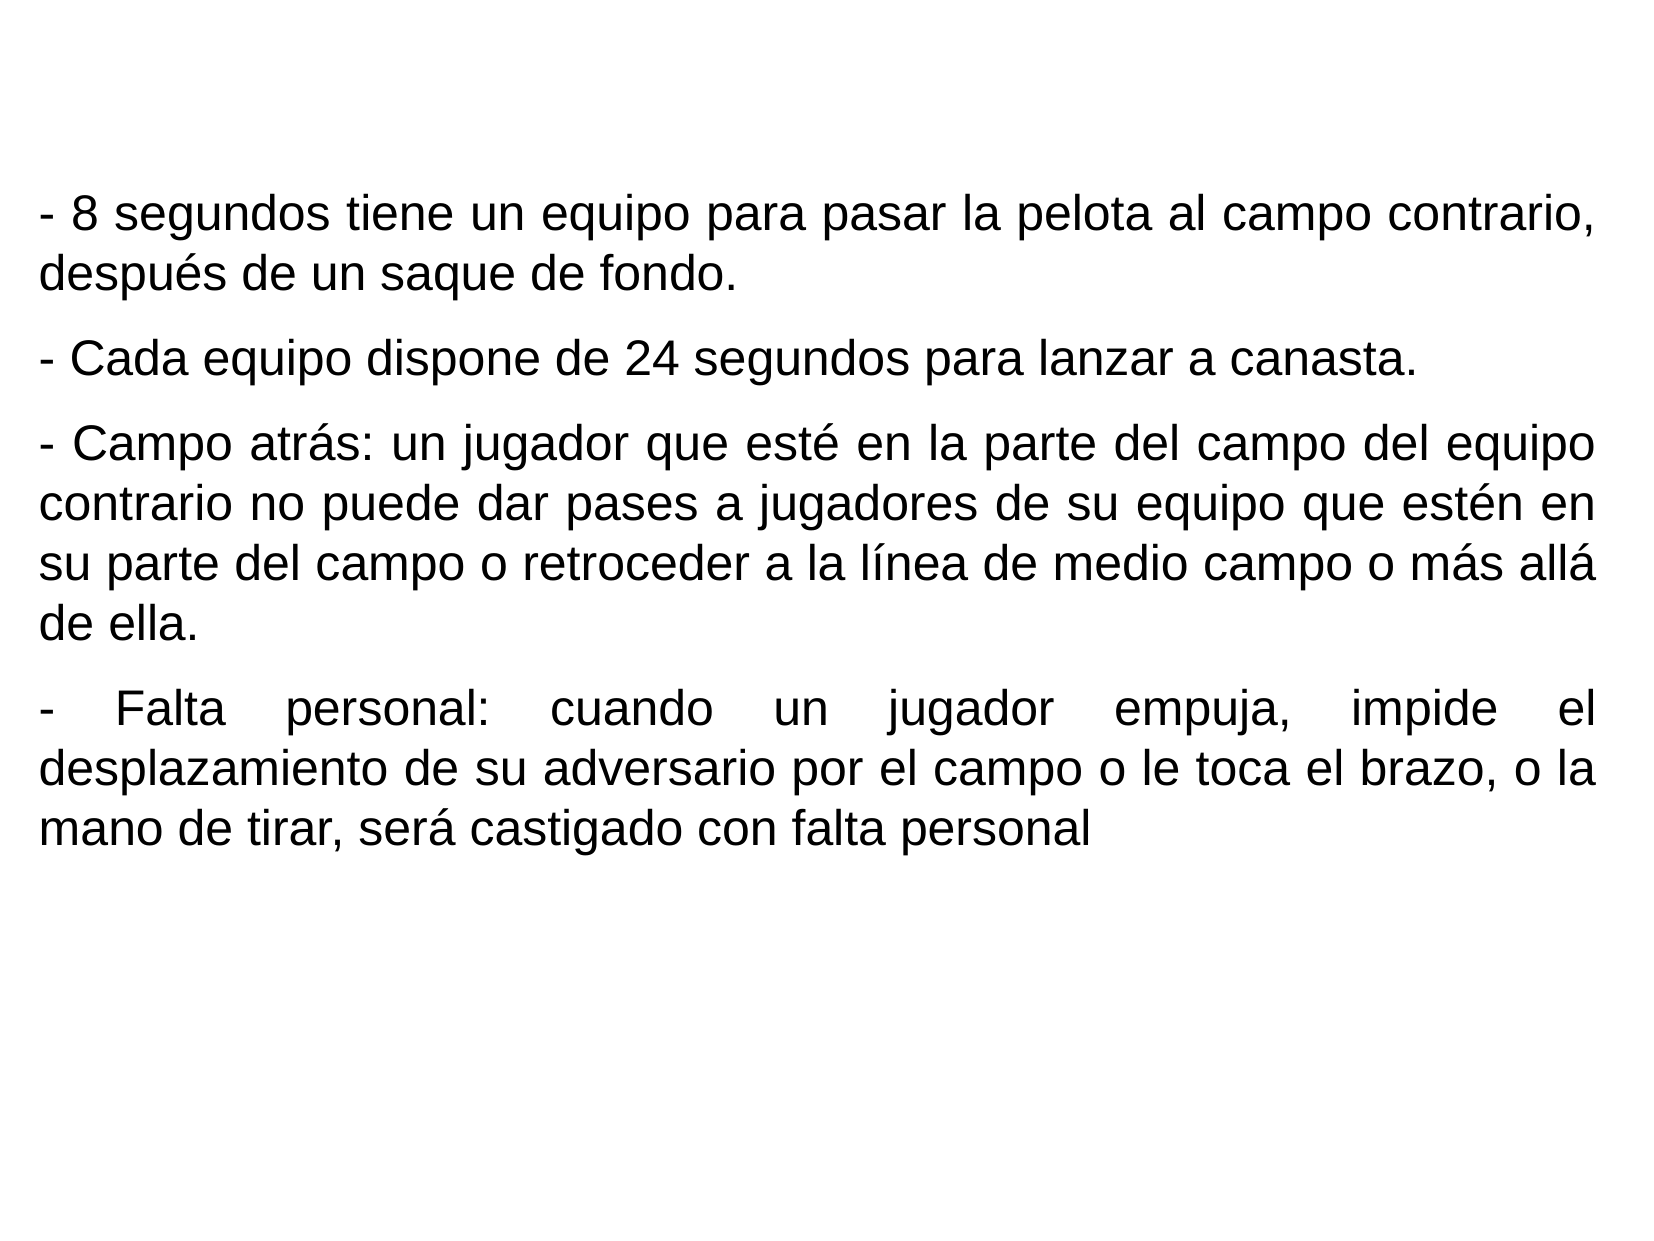

- 8 segundos tiene un equipo para pasar la pelota al campo contrario, después de un saque de fondo.
- Cada equipo dispone de 24 segundos para lanzar a canasta.
- Campo atrás: un jugador que esté en la parte del campo del equipo contrario no puede dar pases a jugadores de su equipo que estén en su parte del campo o retroceder a la línea de medio campo o más allá de ella.
- Falta personal: cuando un jugador empuja, impide el desplazamiento de su adversario por el campo o le toca el brazo, o la mano de tirar, será castigado con falta personal